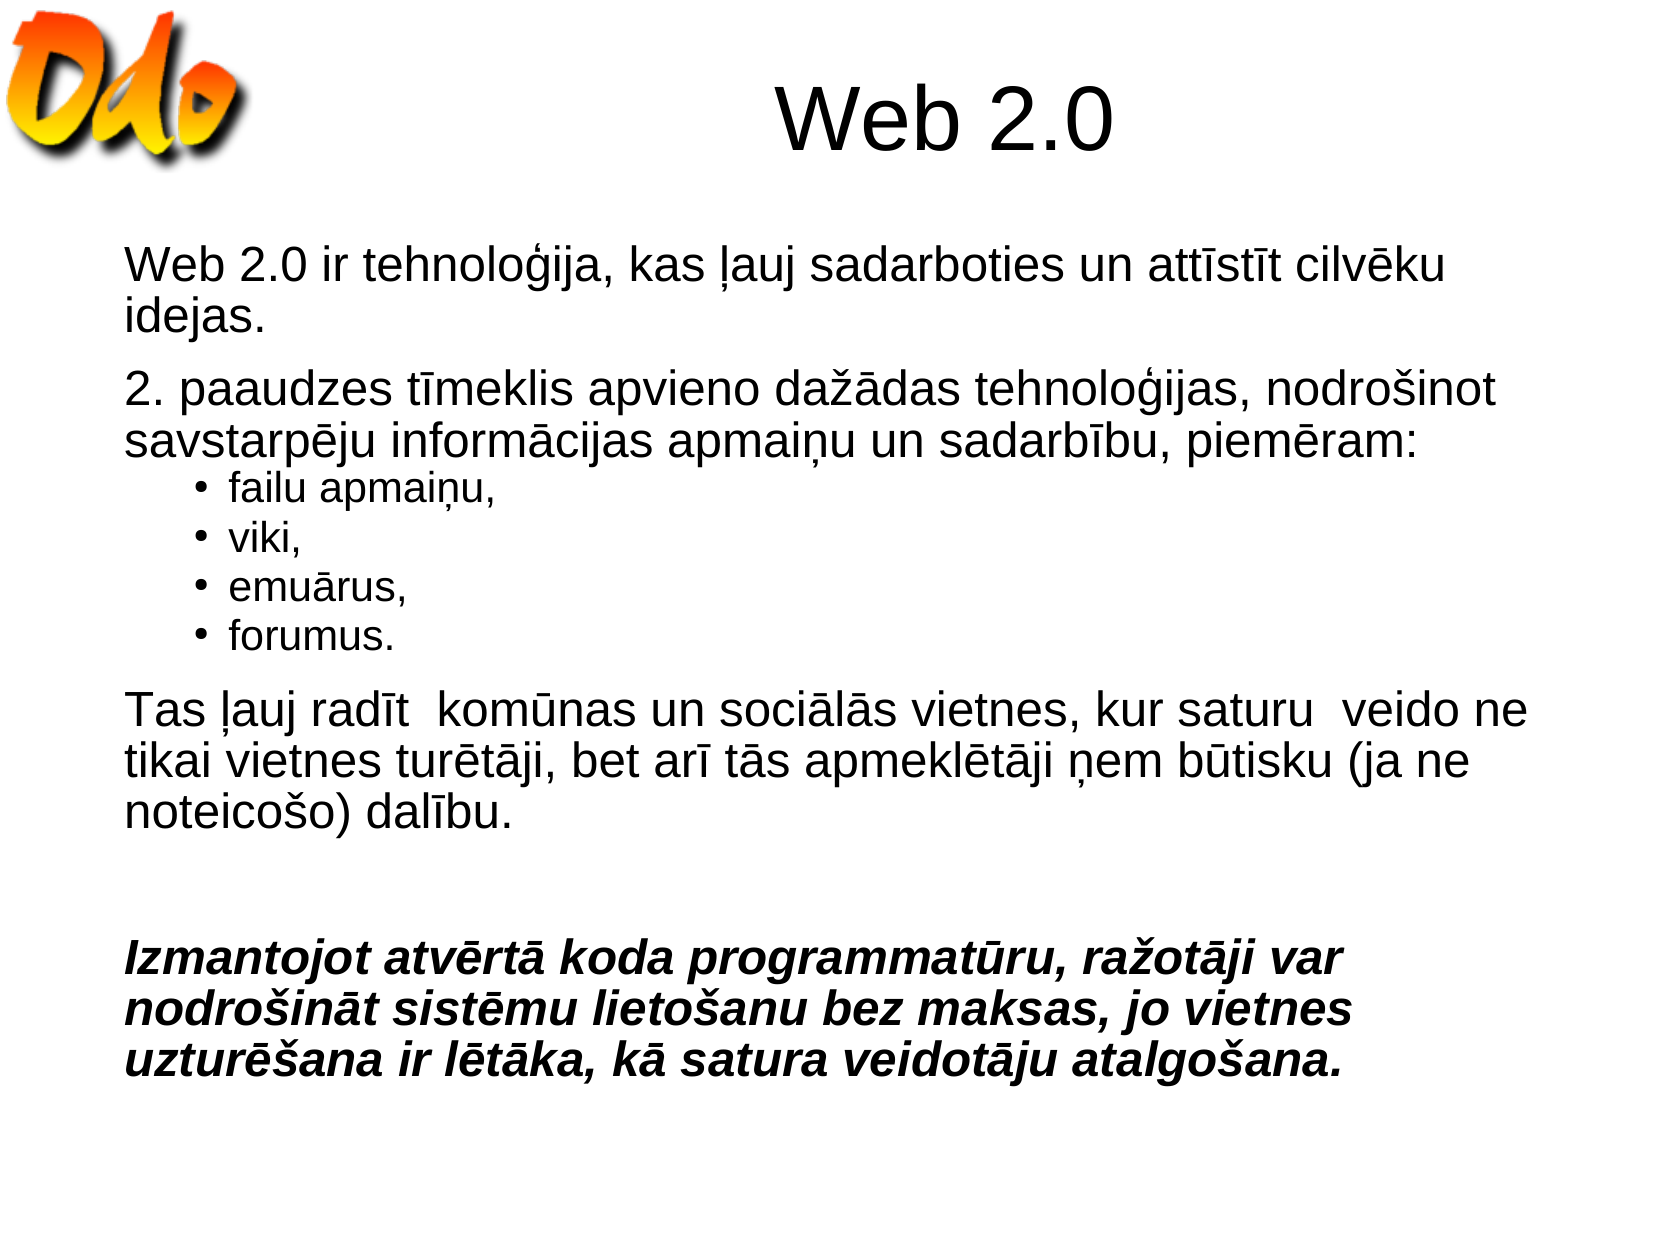

# Web 2.0
Web 2.0 ir tehnoloģija, kas ļauj sadarboties un attīstīt cilvēku idejas.
2. paaudzes tīmeklis apvieno dažādas tehnoloģijas, nodrošinot savstarpēju informācijas apmaiņu un sadarbību, piemēram:
failu apmaiņu,
viki,
emuārus,
forumus.
Tas ļauj radīt komūnas un sociālās vietnes, kur saturu veido ne tikai vietnes turētāji, bet arī tās apmeklētāji ņem būtisku (ja ne noteicošo) dalību.
Izmantojot atvērtā koda programmatūru, ražotāji var nodrošināt sistēmu lietošanu bez maksas, jo vietnes uzturēšana ir lētāka, kā satura veidotāju atalgošana.